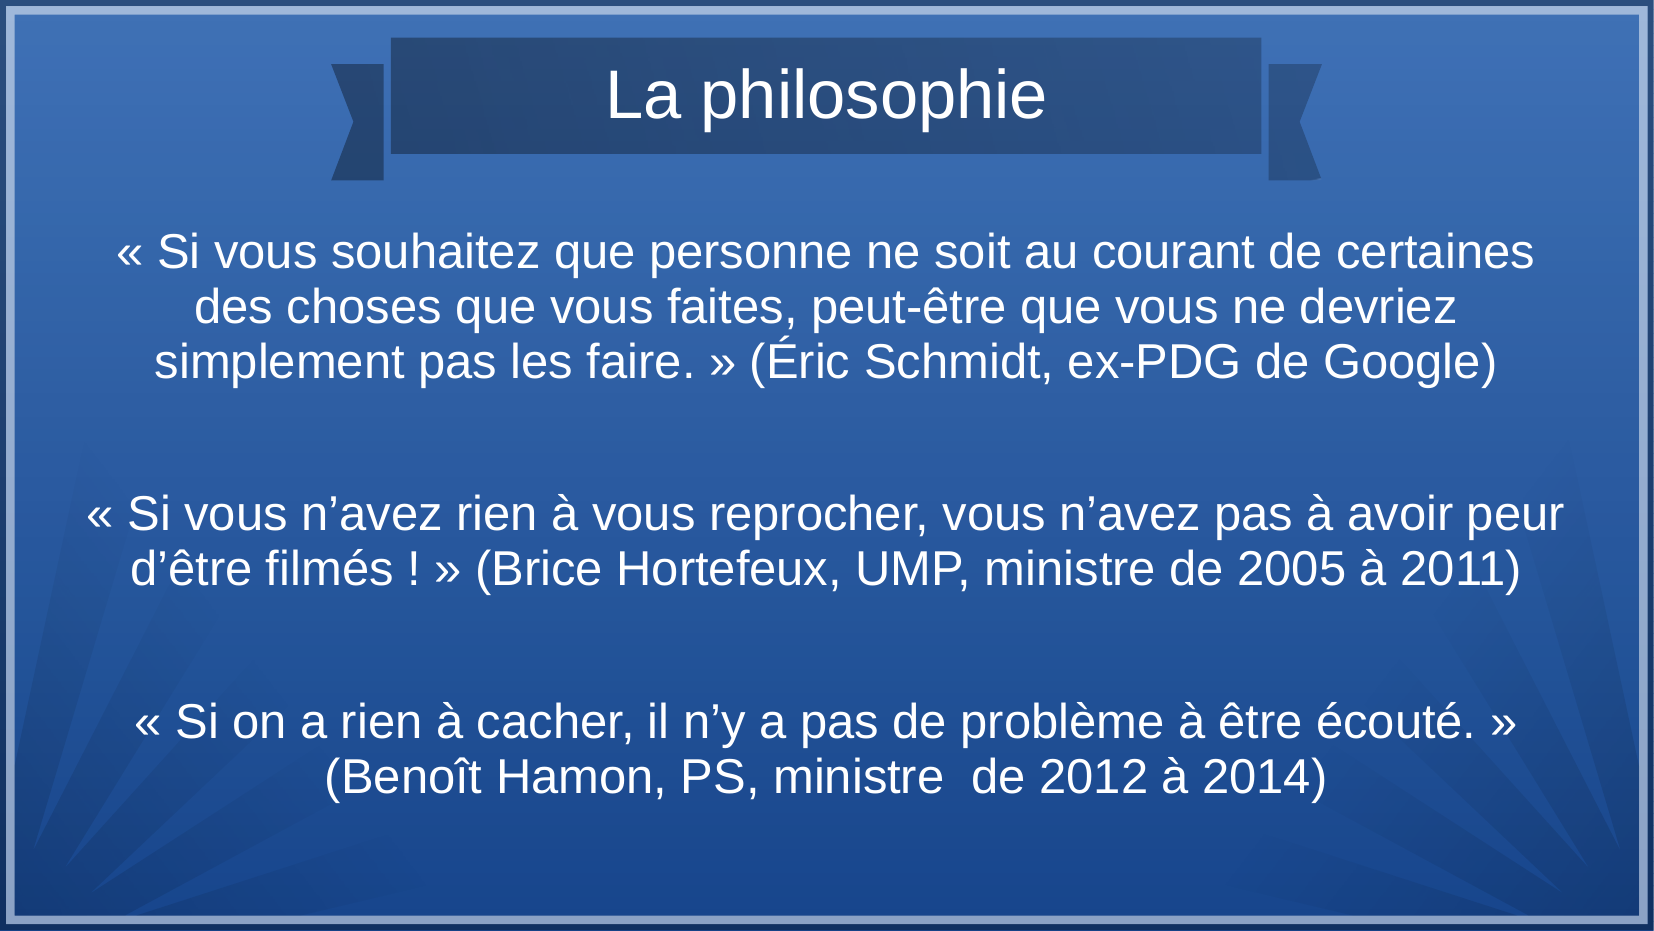

# La philosophie
« Si vous souhaitez que personne ne soit au courant de certaines des choses que vous faites, peut-être que vous ne devriez simplement pas les faire. » (Éric Schmidt, ex-PDG de Google)
« Si vous n’avez rien à vous reprocher, vous n’avez pas à avoir peur d’être filmés ! » (Brice Hortefeux, UMP, ministre de 2005 à 2011)
« Si on a rien à cacher, il n’y a pas de problème à être écouté. » (Benoît Hamon, PS, ministre de 2012 à 2014)